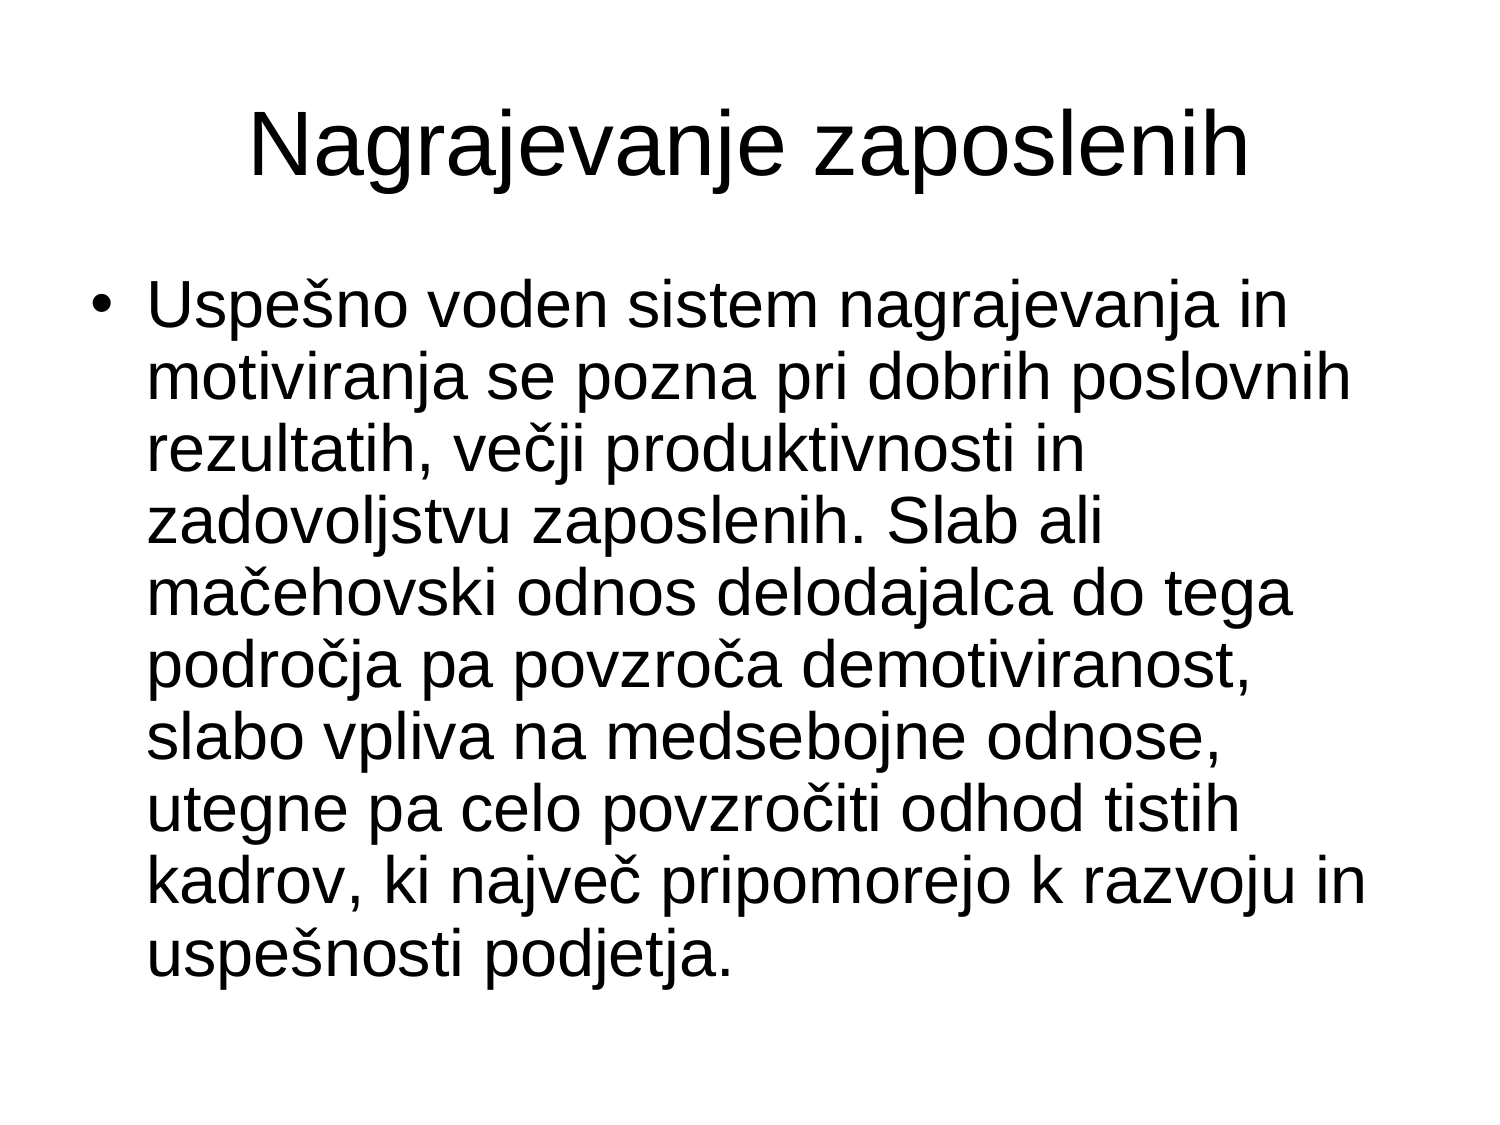

# Nagrajevanje zaposlenih
Uspešno voden sistem nagrajevanja in motiviranja se pozna pri dobrih poslovnih rezultatih, večji produktivnosti in zadovoljstvu zaposlenih. Slab ali mačehovski odnos delodajalca do tega področja pa povzroča demotiviranost, slabo vpliva na medsebojne odnose, utegne pa celo povzročiti odhod tistih kadrov, ki največ pripomorejo k razvoju in uspešnosti podjetja.